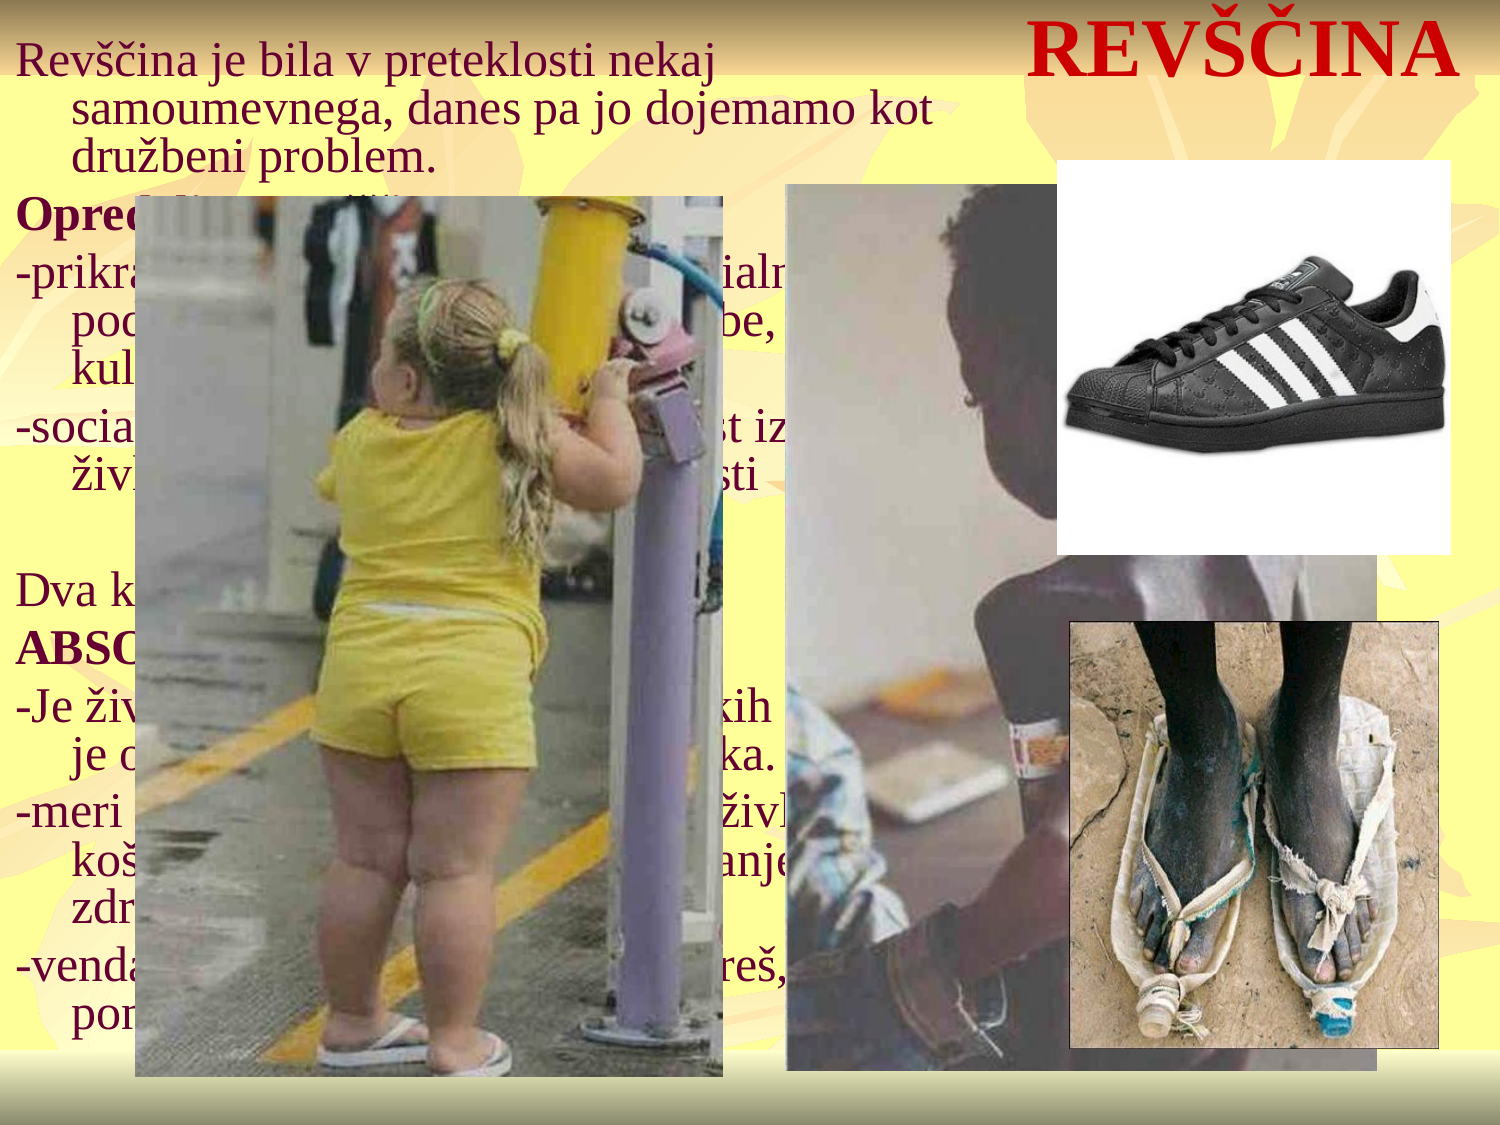

# REVŠČINA
Revščina je bila v preteklosti nekaj samoumevnega, danes pa jo dojemamo kot družbeni problem.
Opredelitev revščine:
-prikrajšanje na materialnem in socialnem področju (dostopnost do izobrazbe, zdravja, kulturnih dobrin,…)
-socialna izključenost – izključenost iz vsakdanjih življenjskih obrazcev in aktivnosti
Dva koncepta revščine:
ABSOLUTNA REVŠČINA
-Je življenje v tako slabih življenjskih pogojih, da je ogroženo življenje posameznika.
-meri le materialno pomanjkanje; ”življenjska košarica” (hrana, obleka, stanovanje, osnovno zdravstveno varstvo)
-vendar če imaš le toliko, da ne umreš, to še ne pomeni, da nisi revež